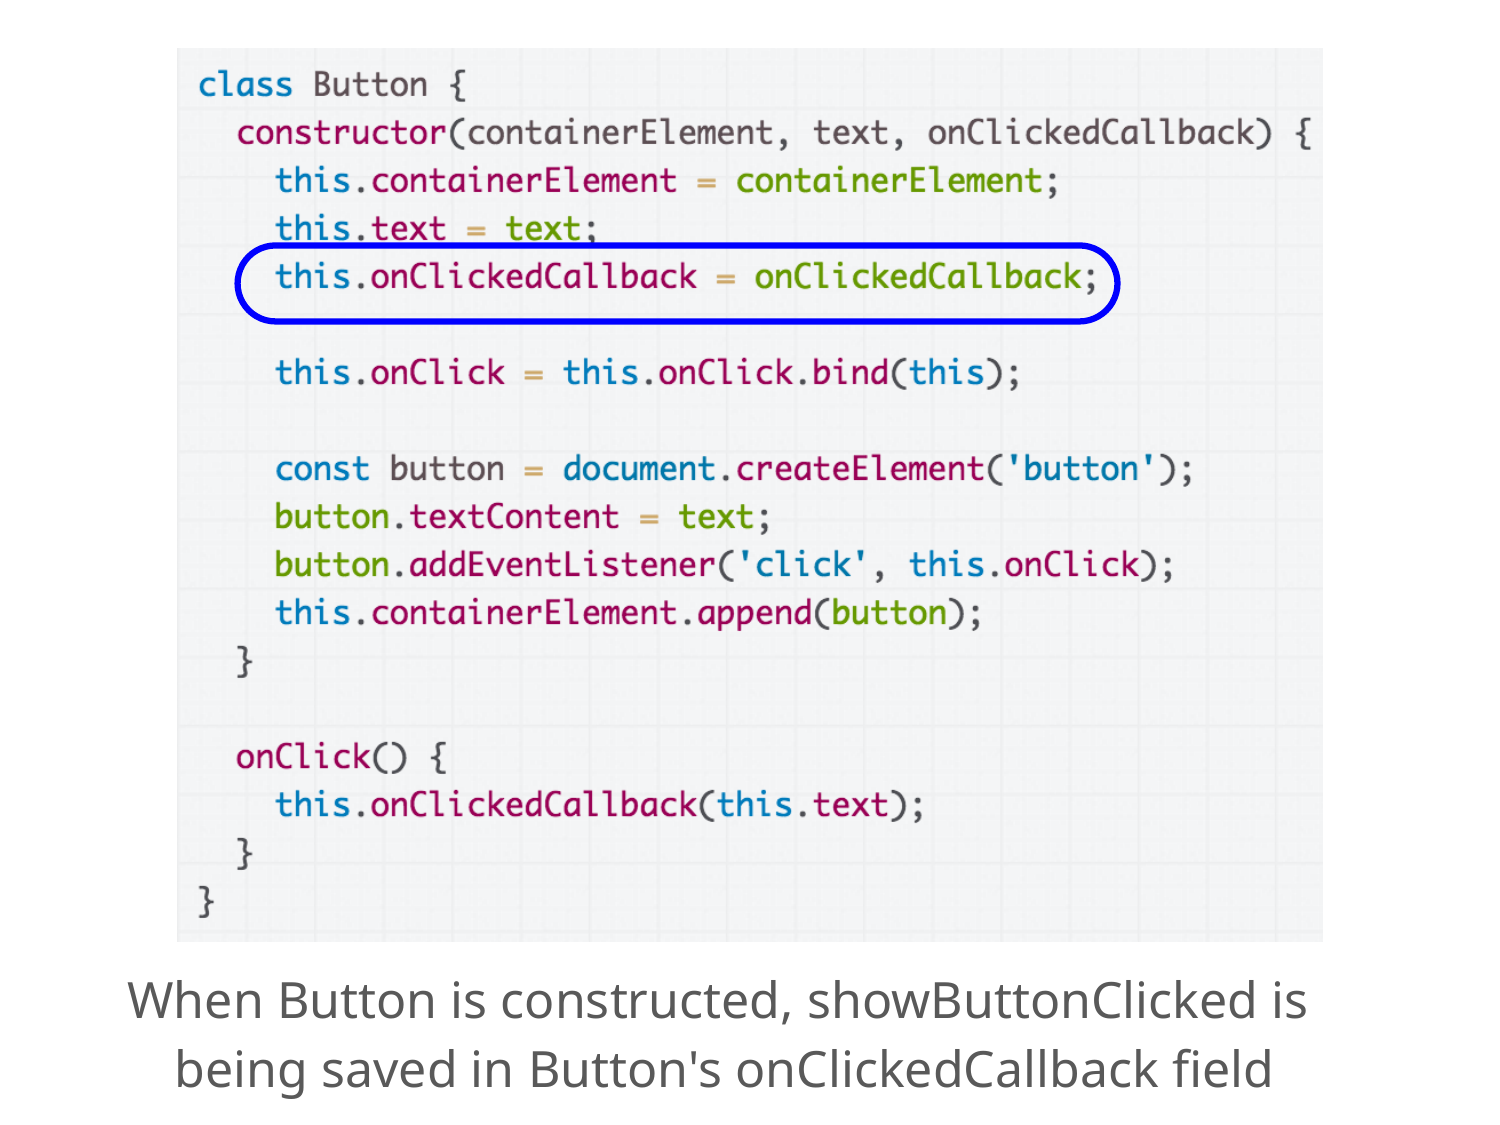

# When Button is constructed, showButtonClicked is being saved in Button's onClickedCallback field